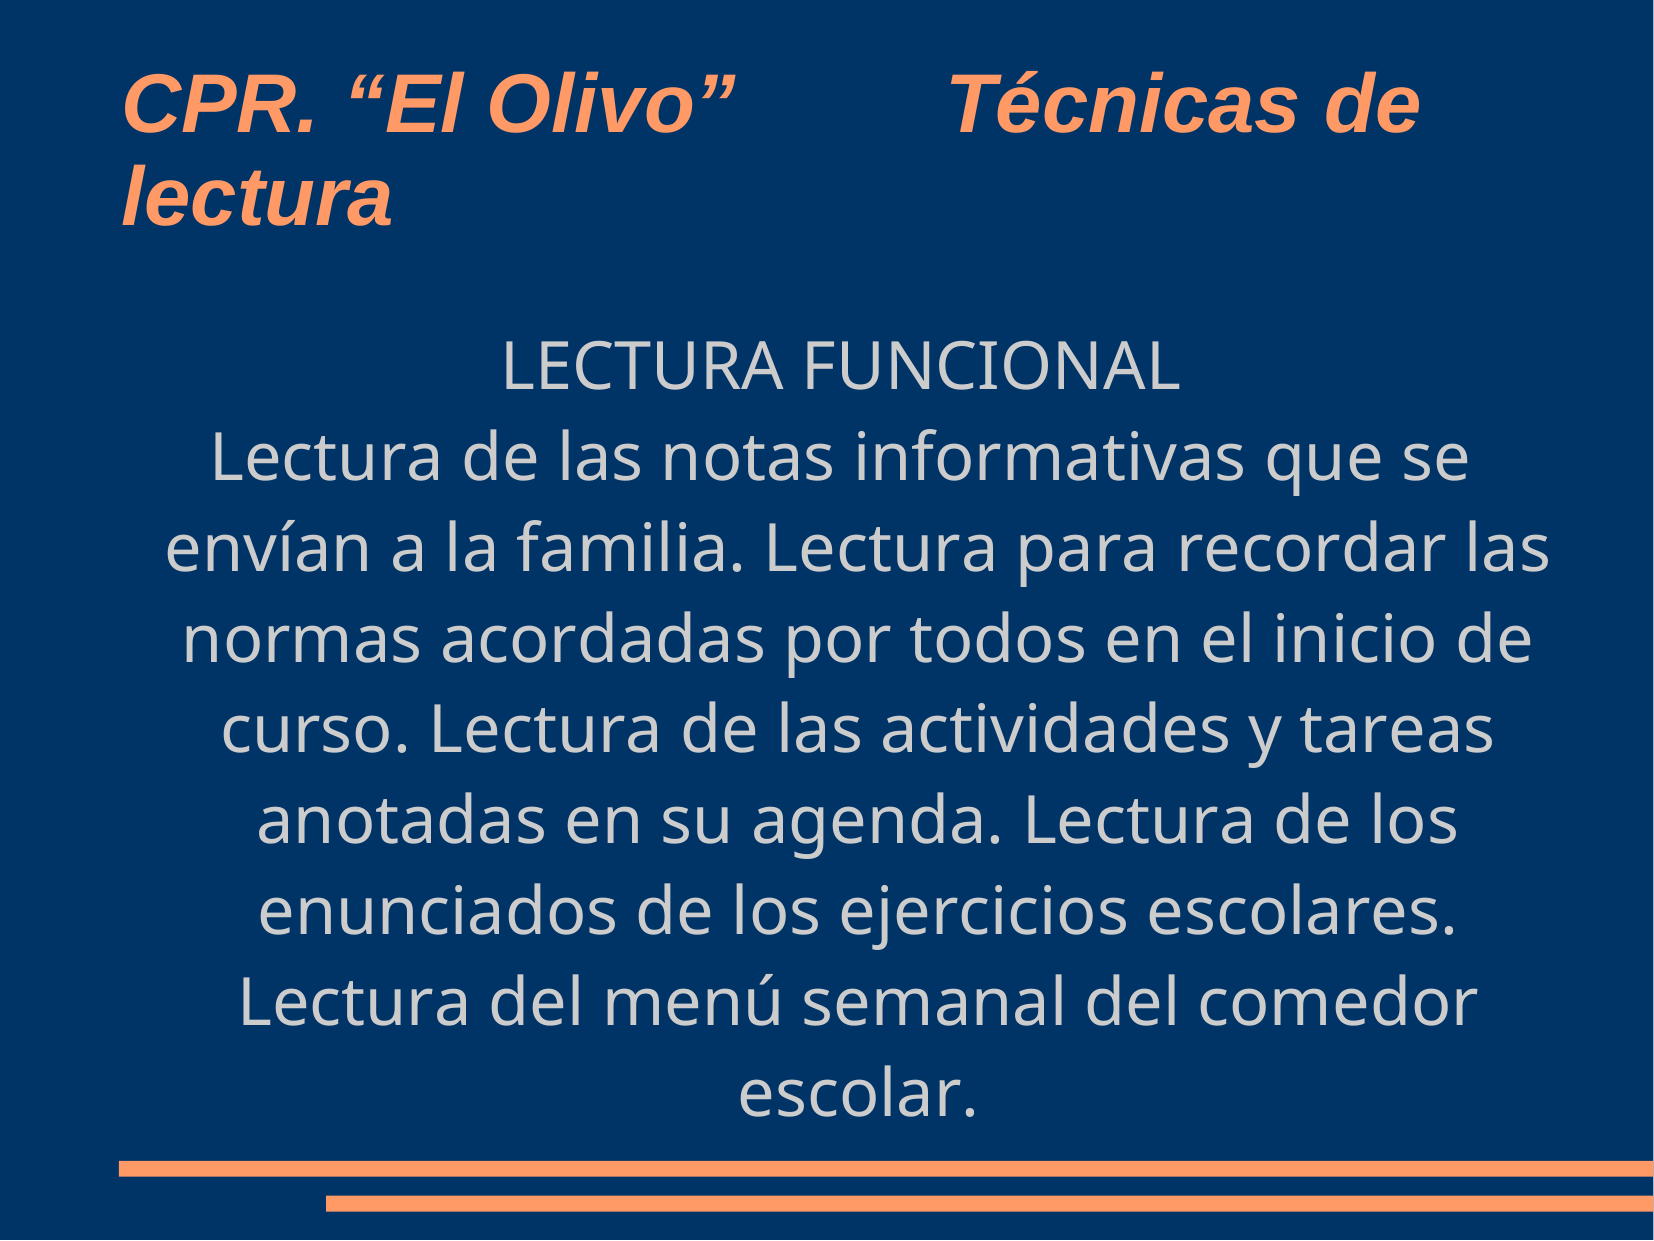

# CPR. “El Olivo” Técnicas de lectura
LECTURA FUNCIONAL
Lectura de las notas informativas que se envían a la familia. Lectura para recordar las normas acordadas por todos en el inicio de curso. Lectura de las actividades y tareas anotadas en su agenda. Lectura de los enunciados de los ejercicios escolares. Lectura del menú semanal del comedor escolar.